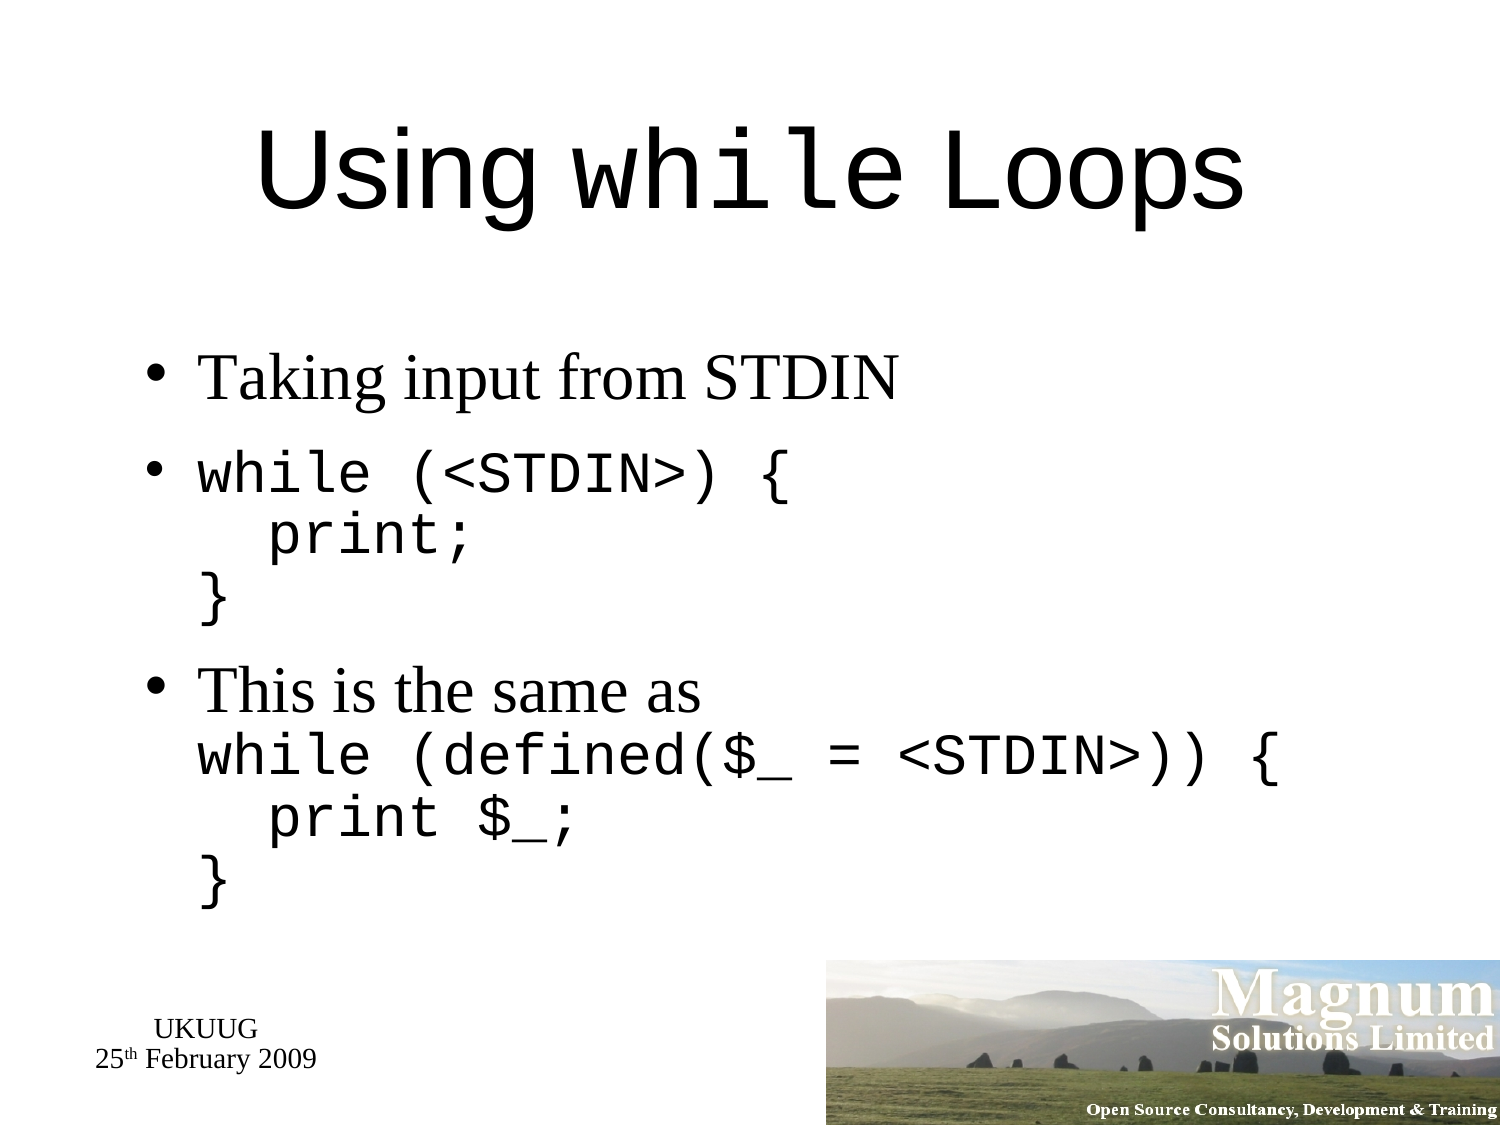

# Using while Loops
Taking input from STDIN
while (<STDIN>) {
 print;
}
This is the same as
while (defined($_ = <STDIN>)) {
 print $_;
}
88